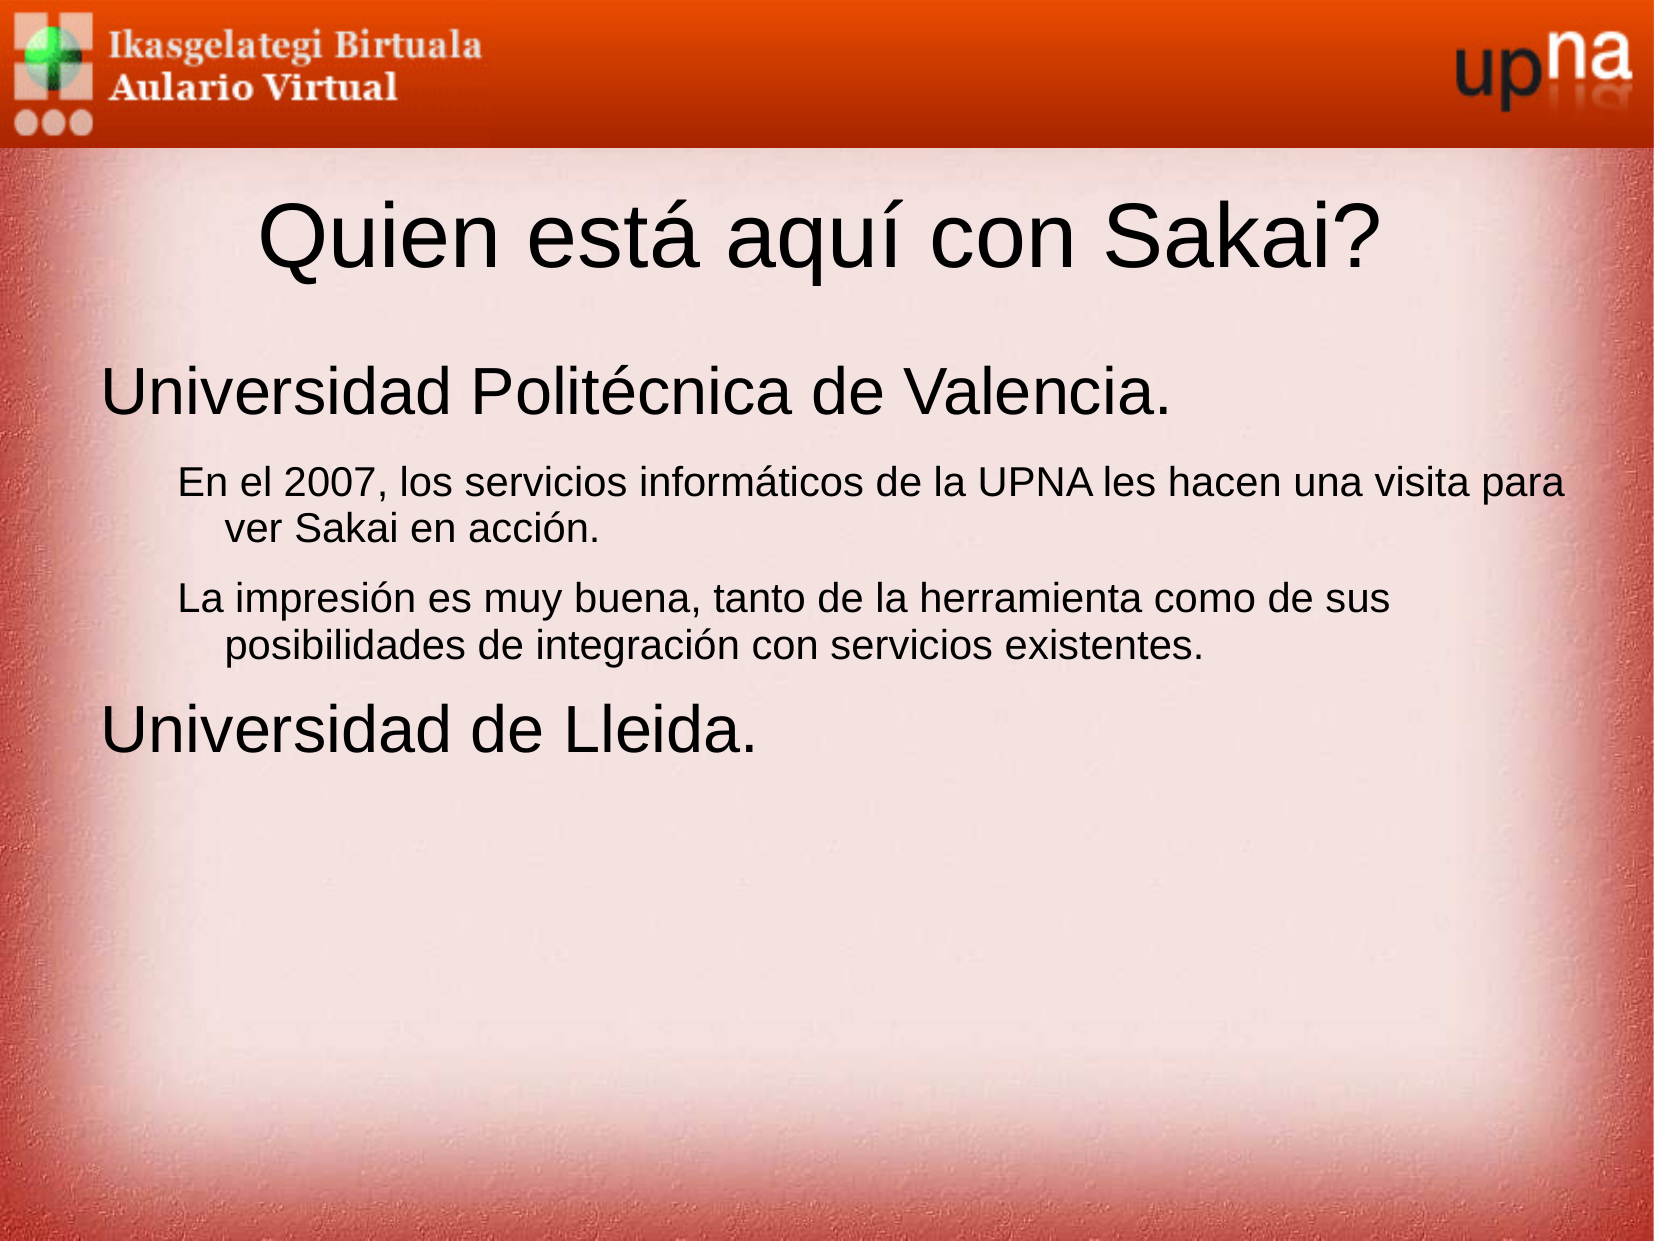

# Quien está aquí con Sakai?
Universidad Politécnica de Valencia.
En el 2007, los servicios informáticos de la UPNA les hacen una visita para ver Sakai en acción.
La impresión es muy buena, tanto de la herramienta como de sus posibilidades de integración con servicios existentes.
Universidad de Lleida.